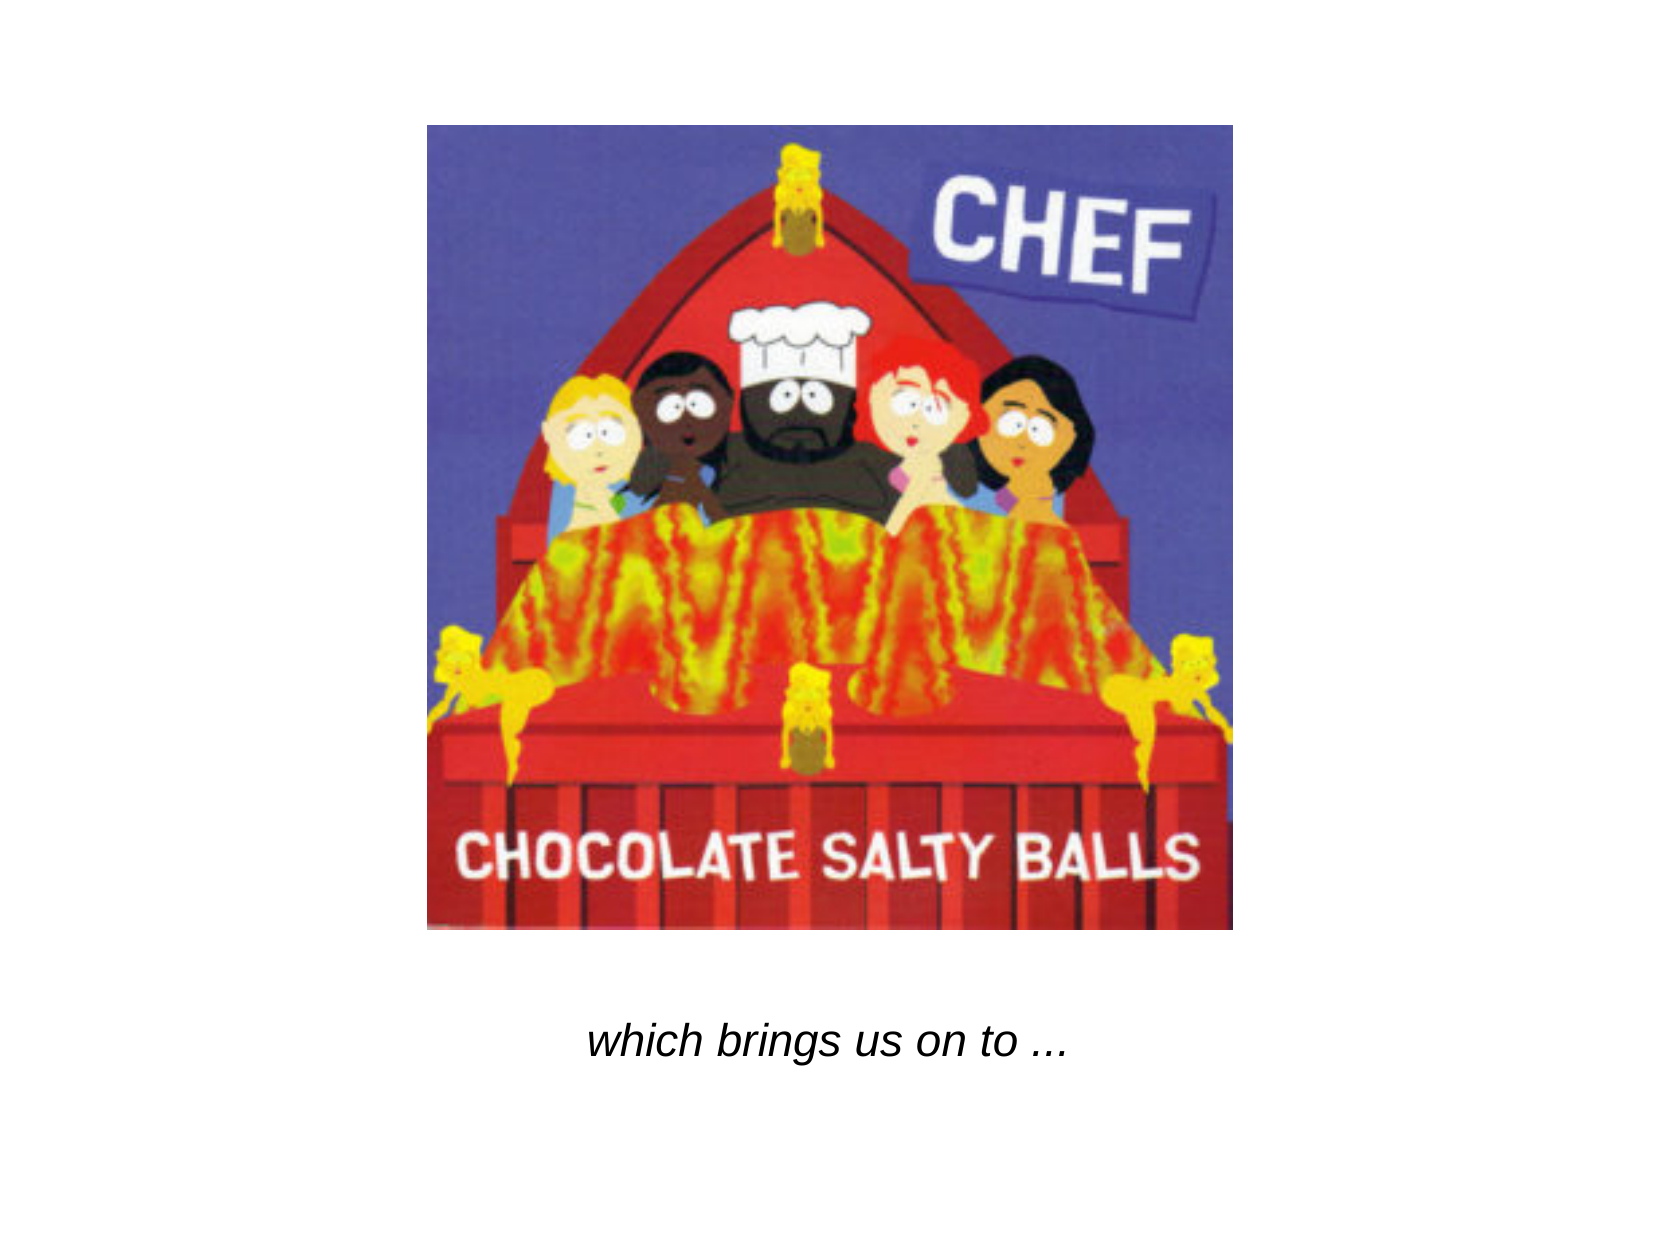

#
which brings us on to ...